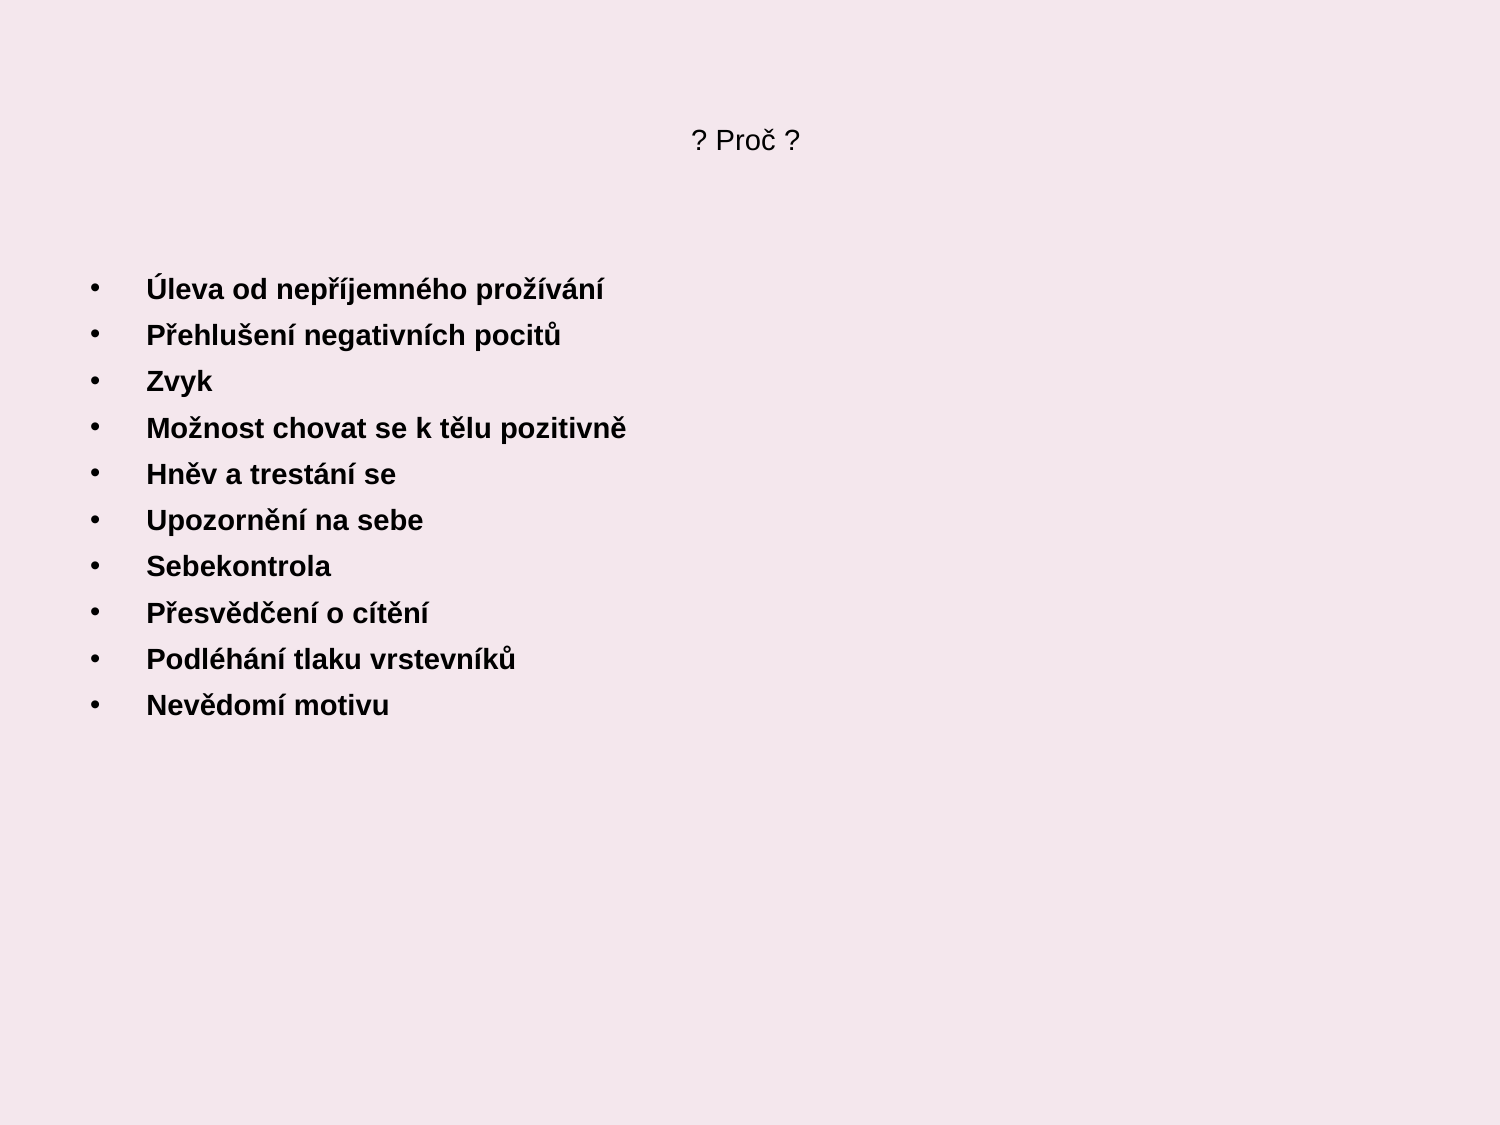

# ? Proč ?
Úleva od nepříjemného prožívání
Přehlušení negativních pocitů
Zvyk
Možnost chovat se k tělu pozitivně
Hněv a trestání se
Upozornění na sebe
Sebekontrola
Přesvědčení o cítění
Podléhání tlaku vrstevníků
Nevědomí motivu